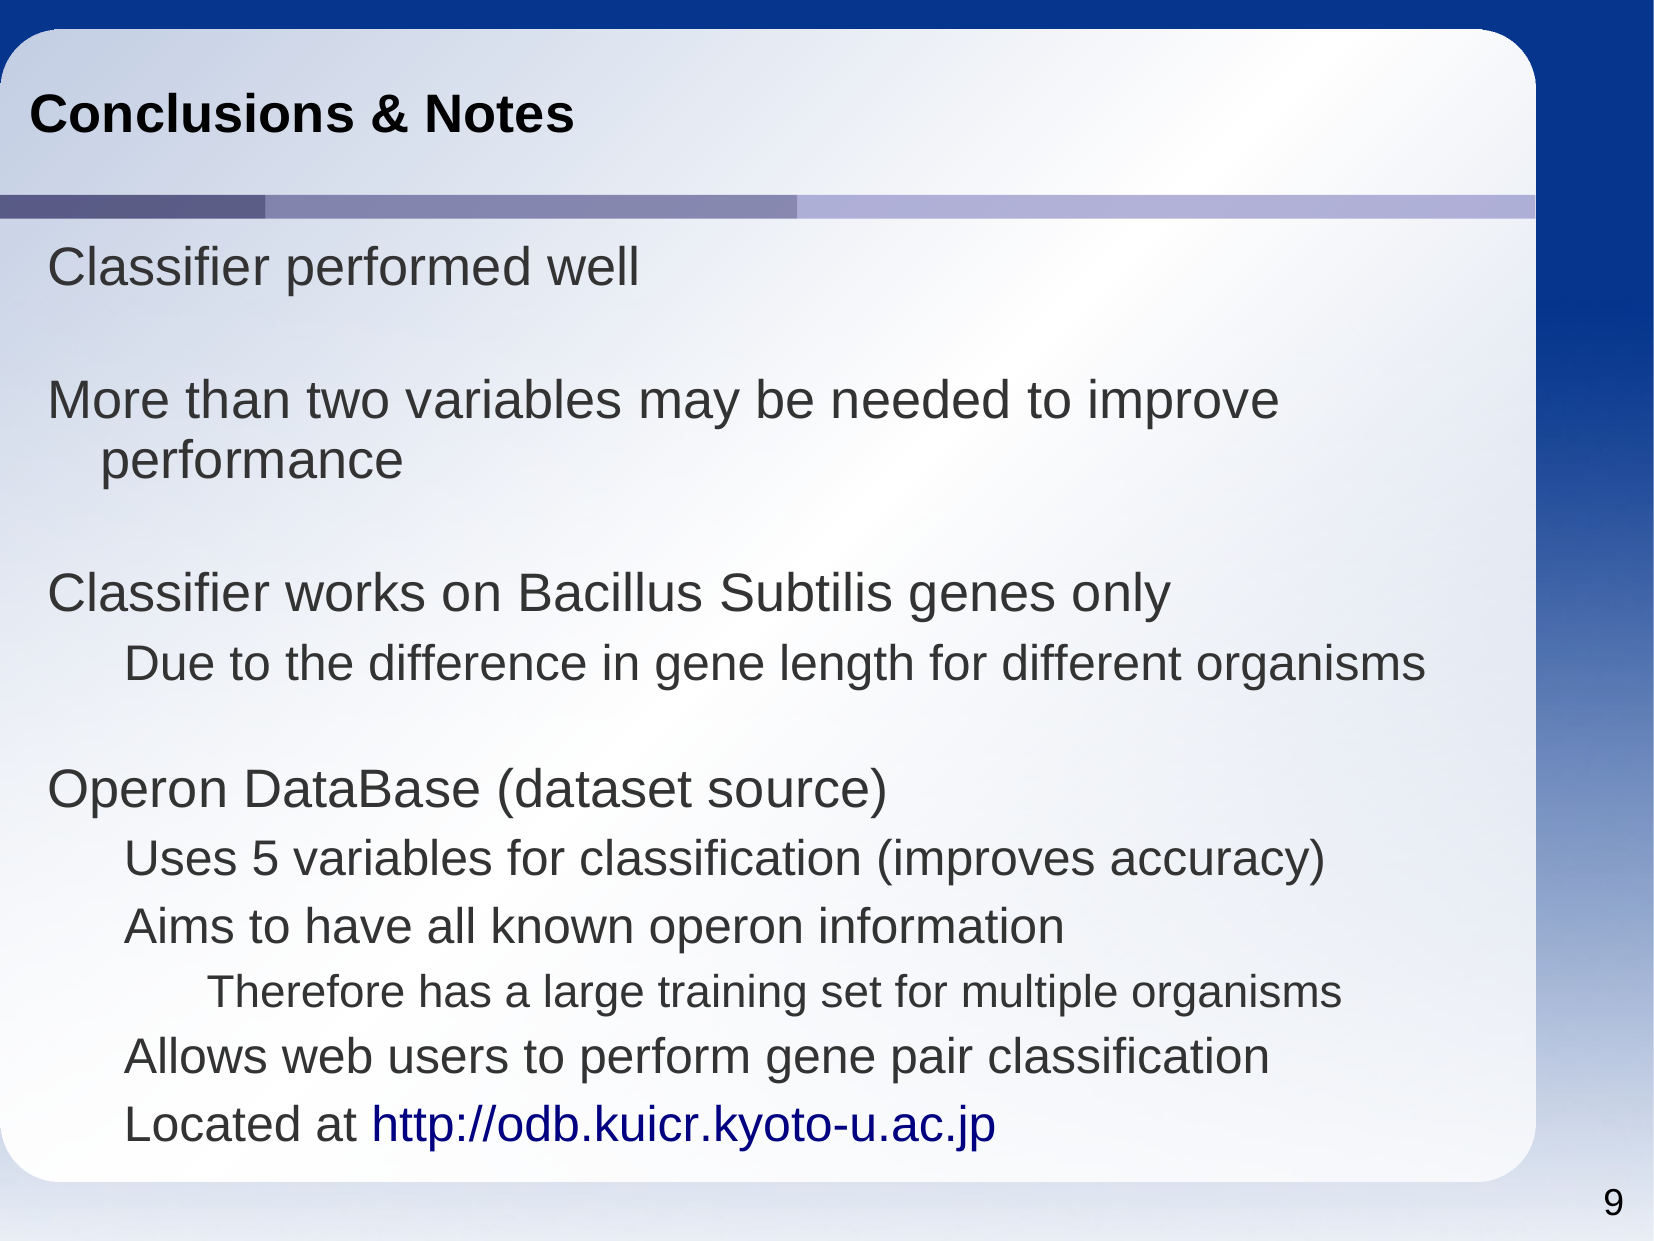

# Conclusions & Notes
Classifier performed well
More than two variables may be needed to improve performance
Classifier works on Bacillus Subtilis genes only
Due to the difference in gene length for different organisms
Operon DataBase (dataset source)
Uses 5 variables for classification (improves accuracy)
Aims to have all known operon information
Therefore has a large training set for multiple organisms
Allows web users to perform gene pair classification
Located at http://odb.kuicr.kyoto-u.ac.jp
9